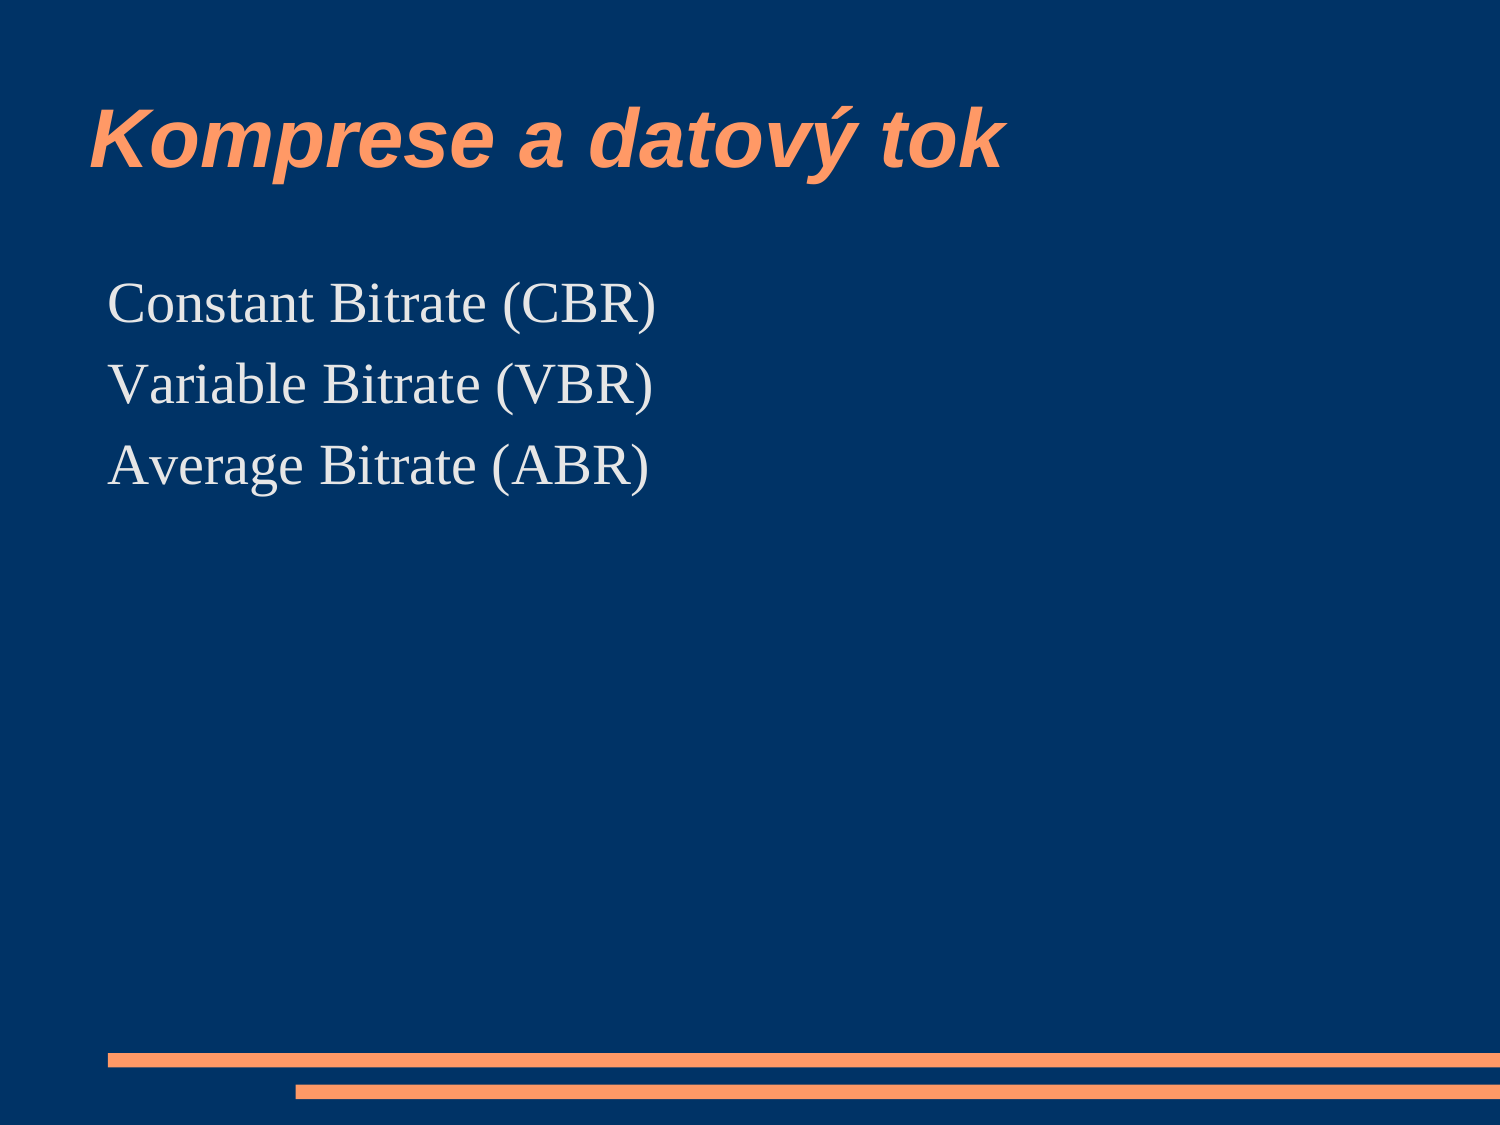

# Komprese a datový tok
Constant Bitrate (CBR)
Variable Bitrate (VBR)
Average Bitrate (ABR)